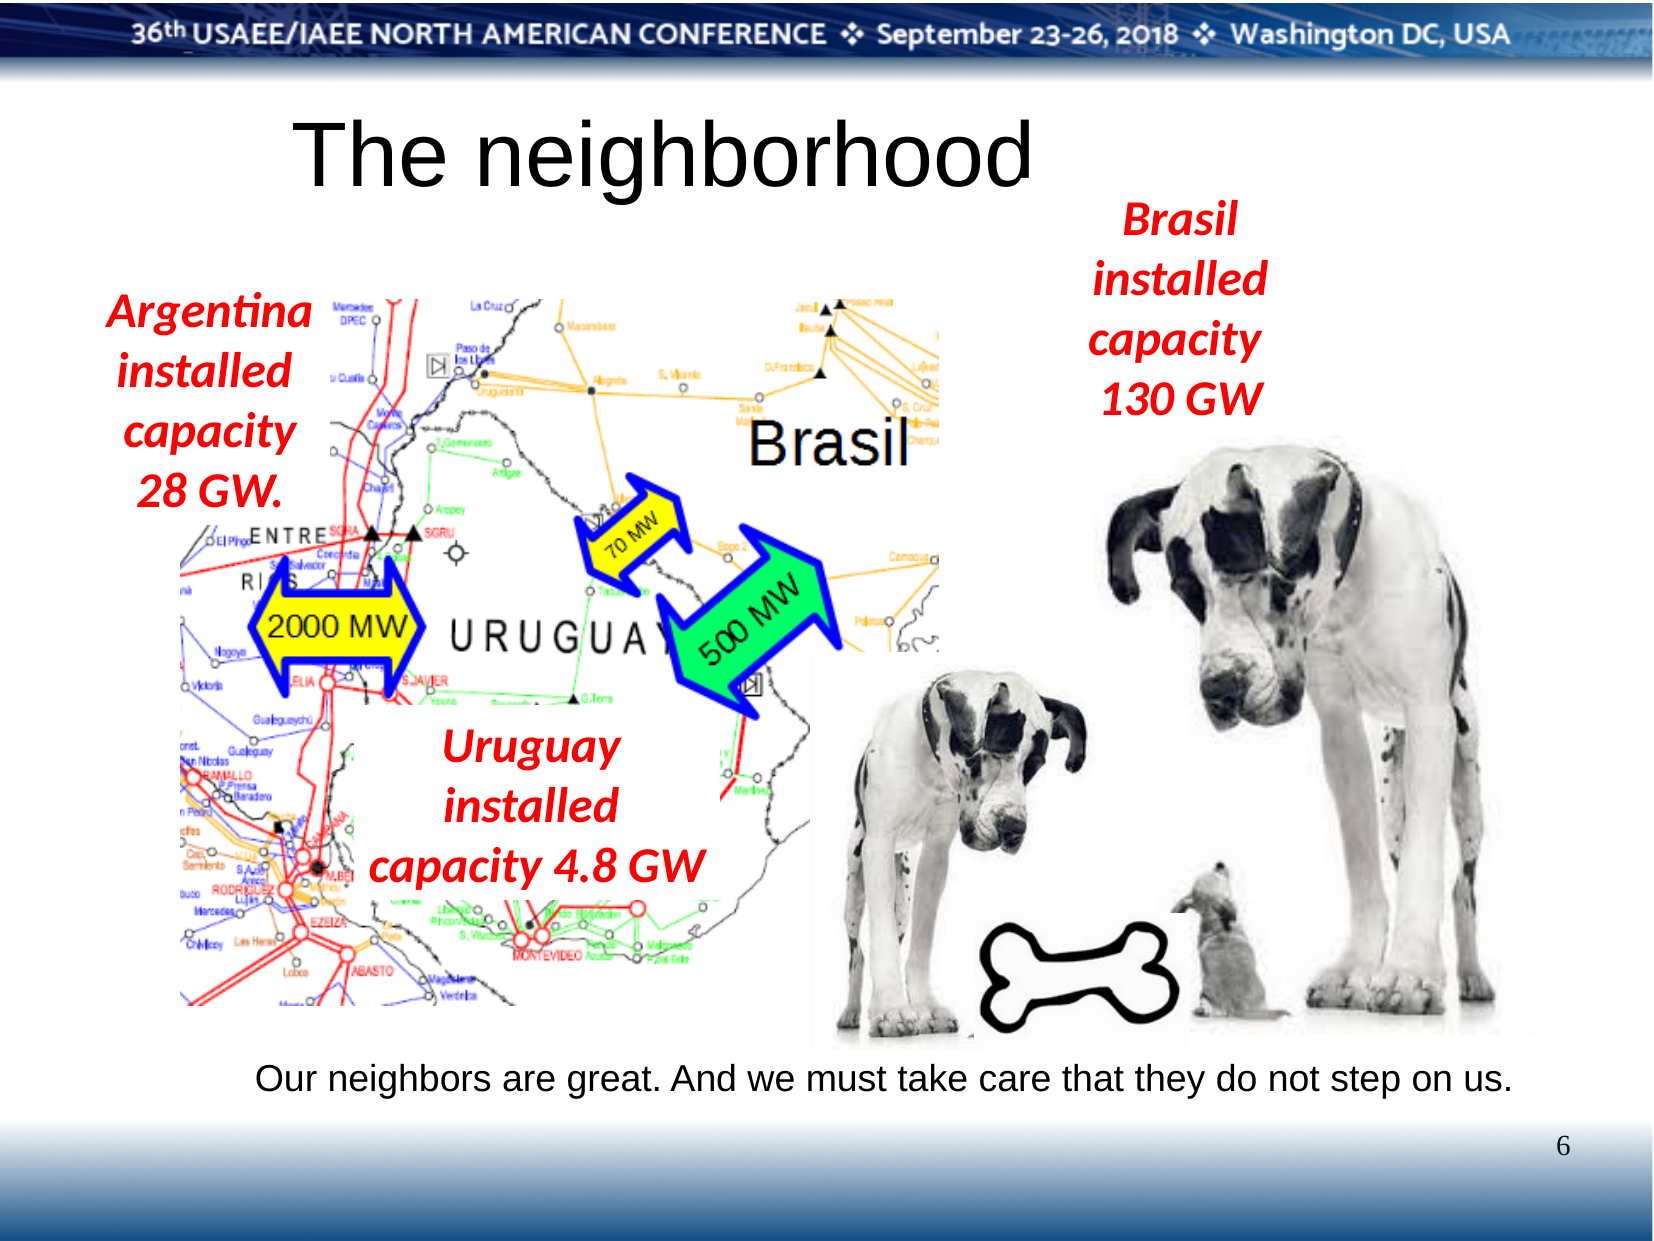

# The neighborhood
Brasil installed capacity
130 GW
Argentina
installed
capacity 28 GW.
Uruguay
installed
capacity 4.8 GW
Our neighbors are great. And we must take care that they do not step on us.
6